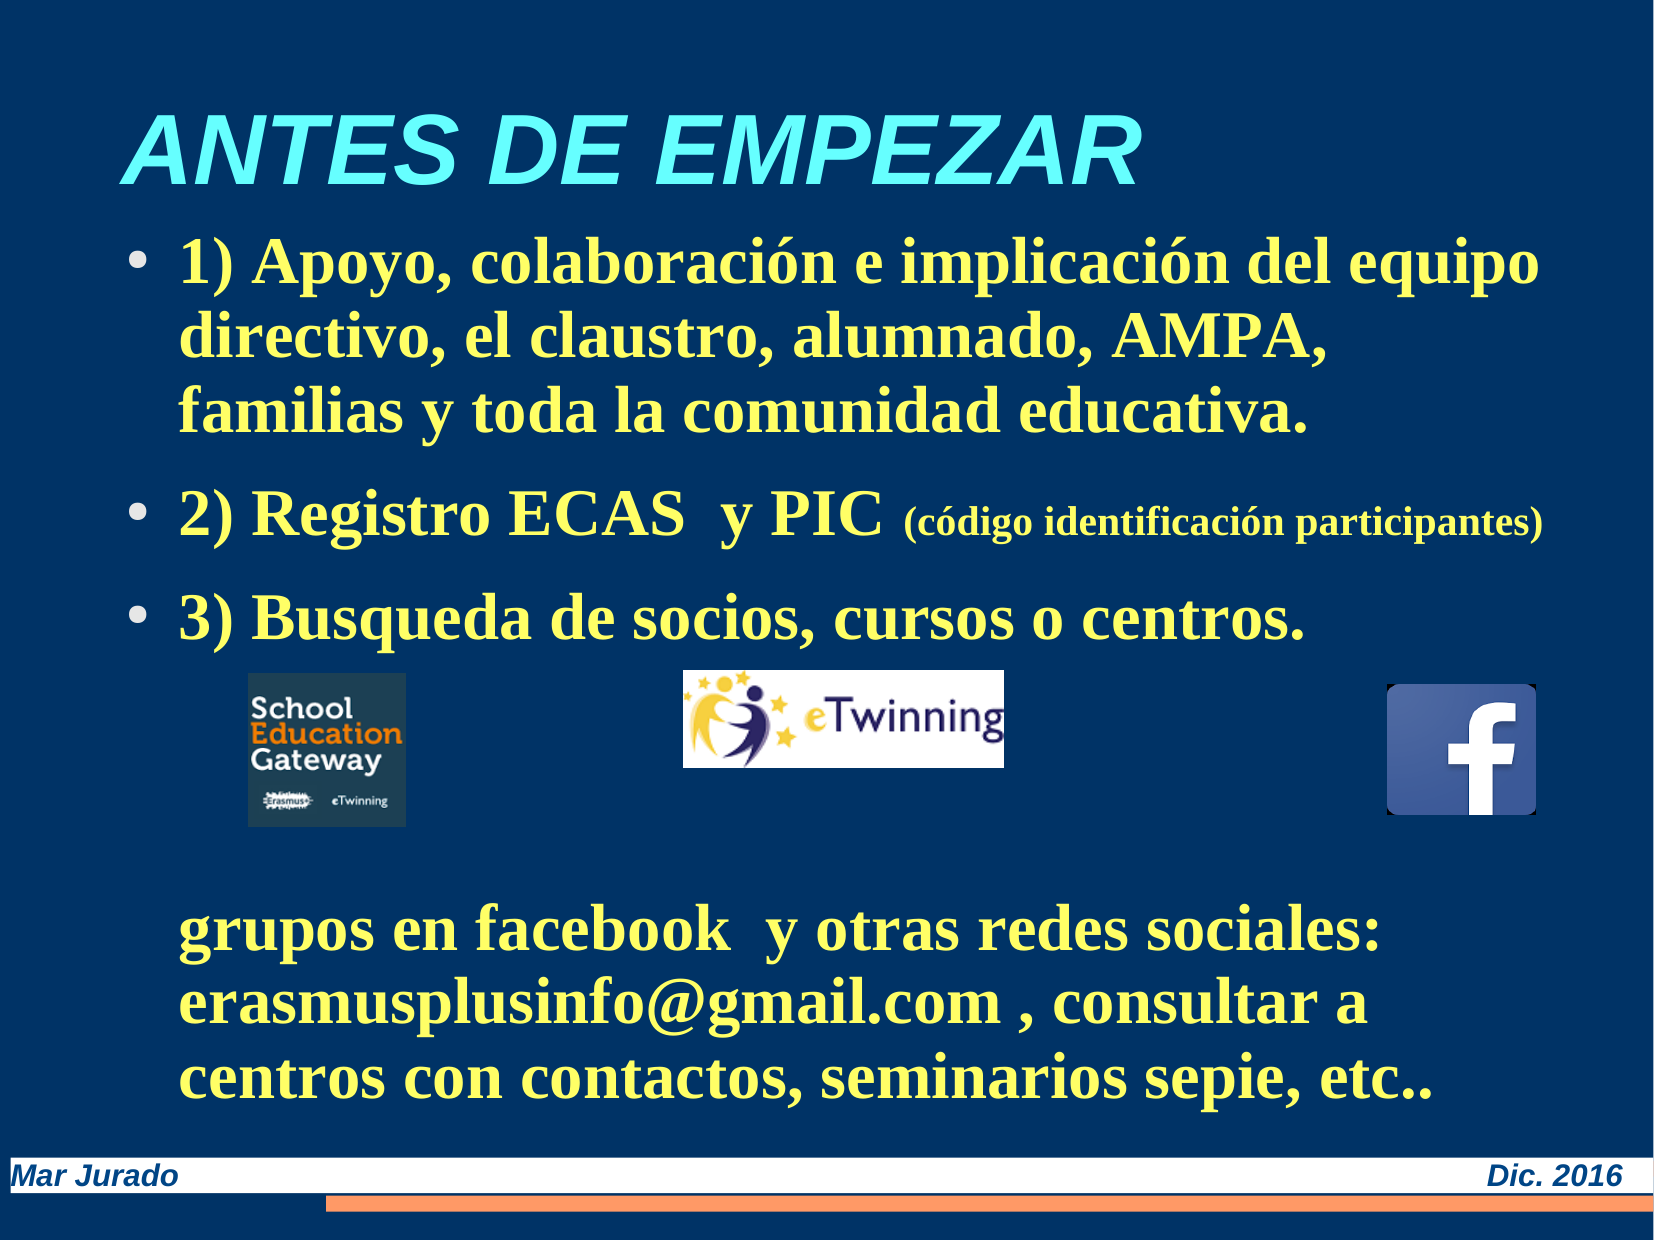

# ANTES DE EMPEZAR
1) Apoyo, colaboración e implicación del equipo directivo, el claustro, alumnado, AMPA, familias y toda la comunidad educativa.
2) Registro ECAS y PIC (código identificación participantes)
3) Busqueda de socios, cursos o centros.
grupos en facebook y otras redes sociales: erasmusplusinfo@gmail.com , consultar a centros con contactos, seminarios sepie, etc..
Mar Jurado																		Dic. 2016